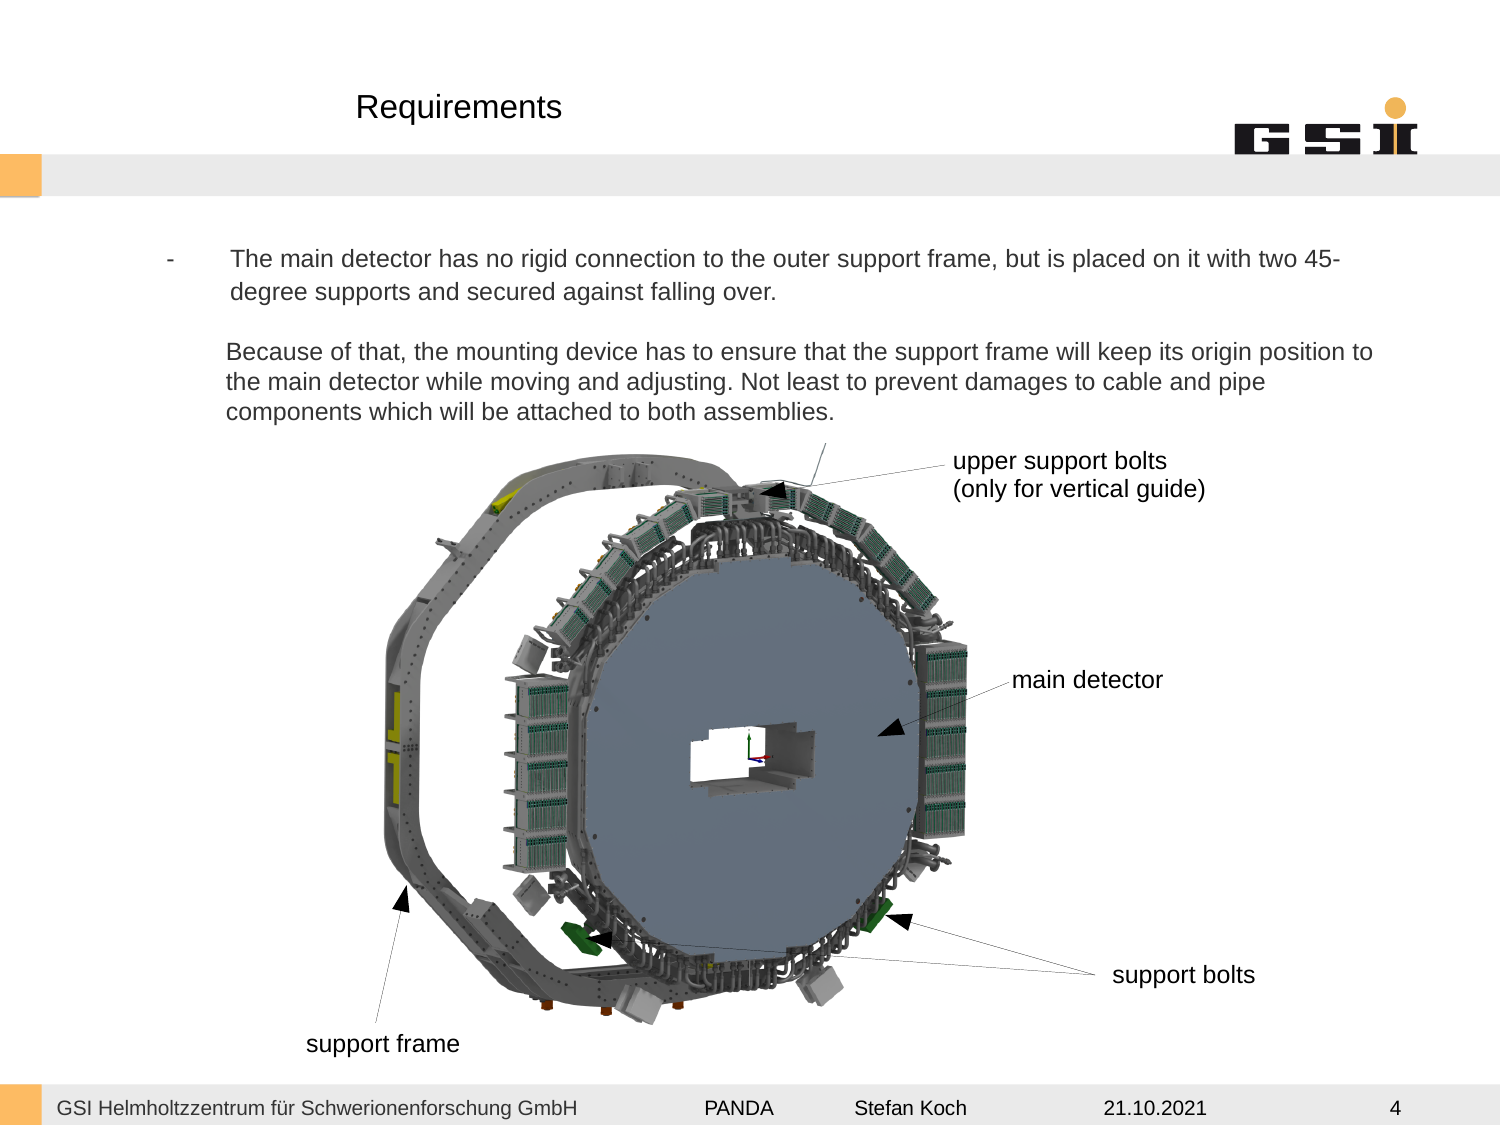

Requirements
 - 	The main detector has no rigid connection to the outer support frame, but is placed on it with two 45-		degree supports and secured against falling over.
Because of that, the mounting device has to ensure that the support frame will keep its origin position to the main detector while moving and adjusting. Not least to prevent damages to cable and pipe components which will be attached to both assemblies.
upper support bolts
(only for vertical guide)
main detector
support bolts
support frame